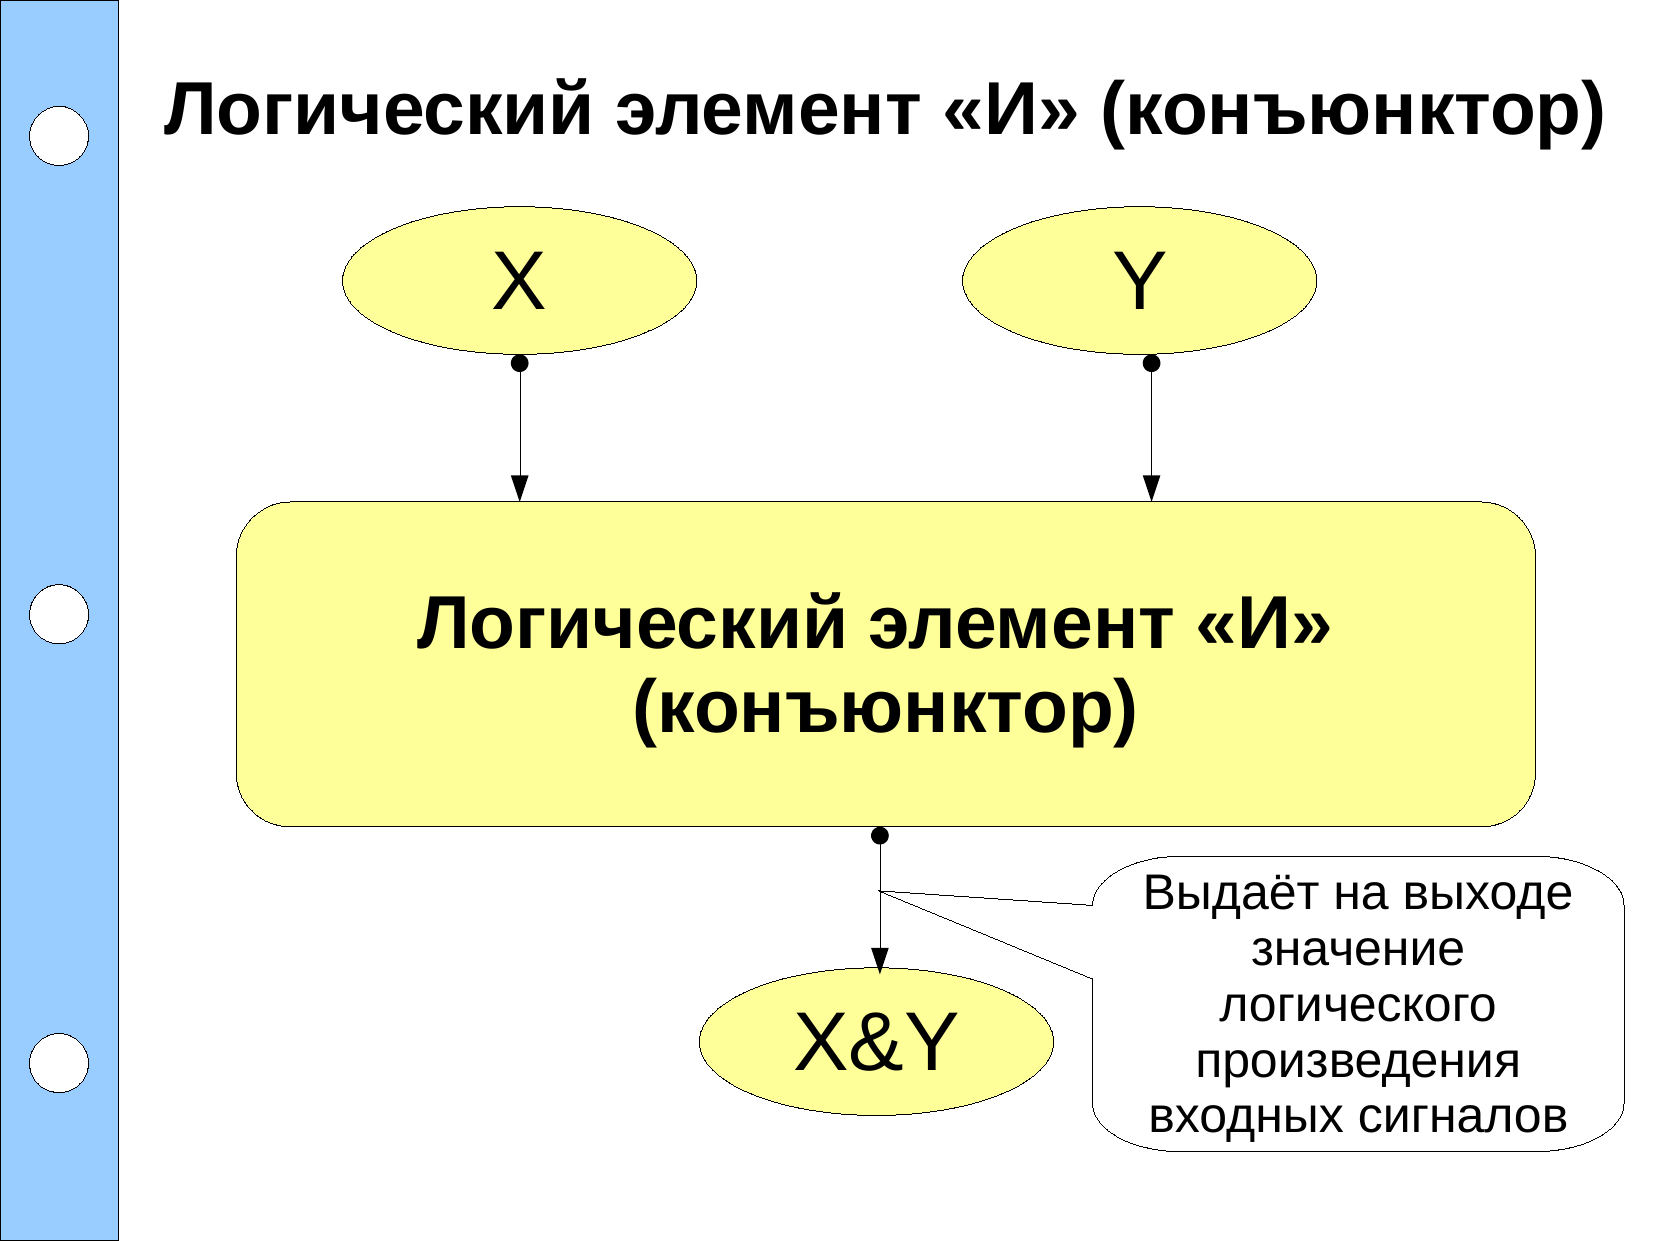

Логический элемент «И» (конъюнктор)
X
Y
Логический элемент «И»
(конъюнктор)
Выдаёт на выходе
значение
логического
произведения
входных сигналов
X&Y